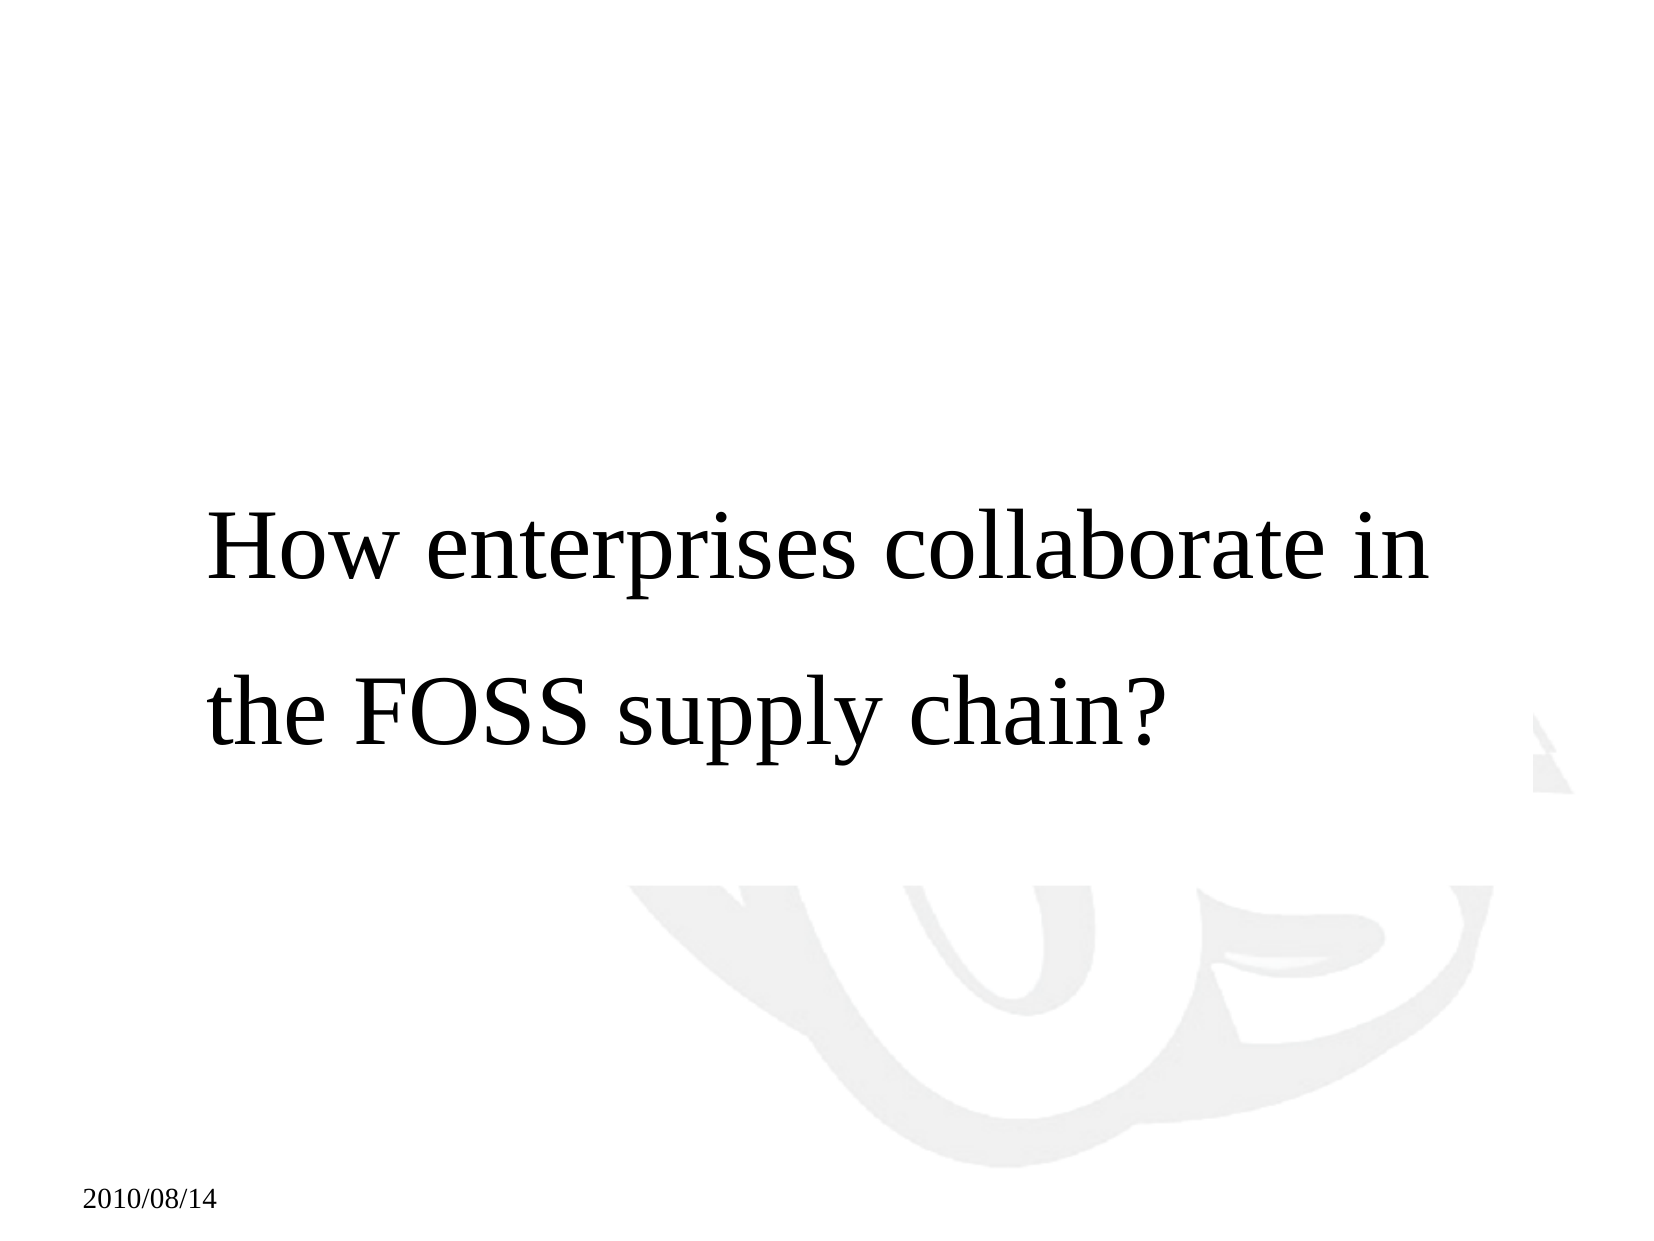

# How enterprises collaborate in the FOSS supply chain?
2010/08/14